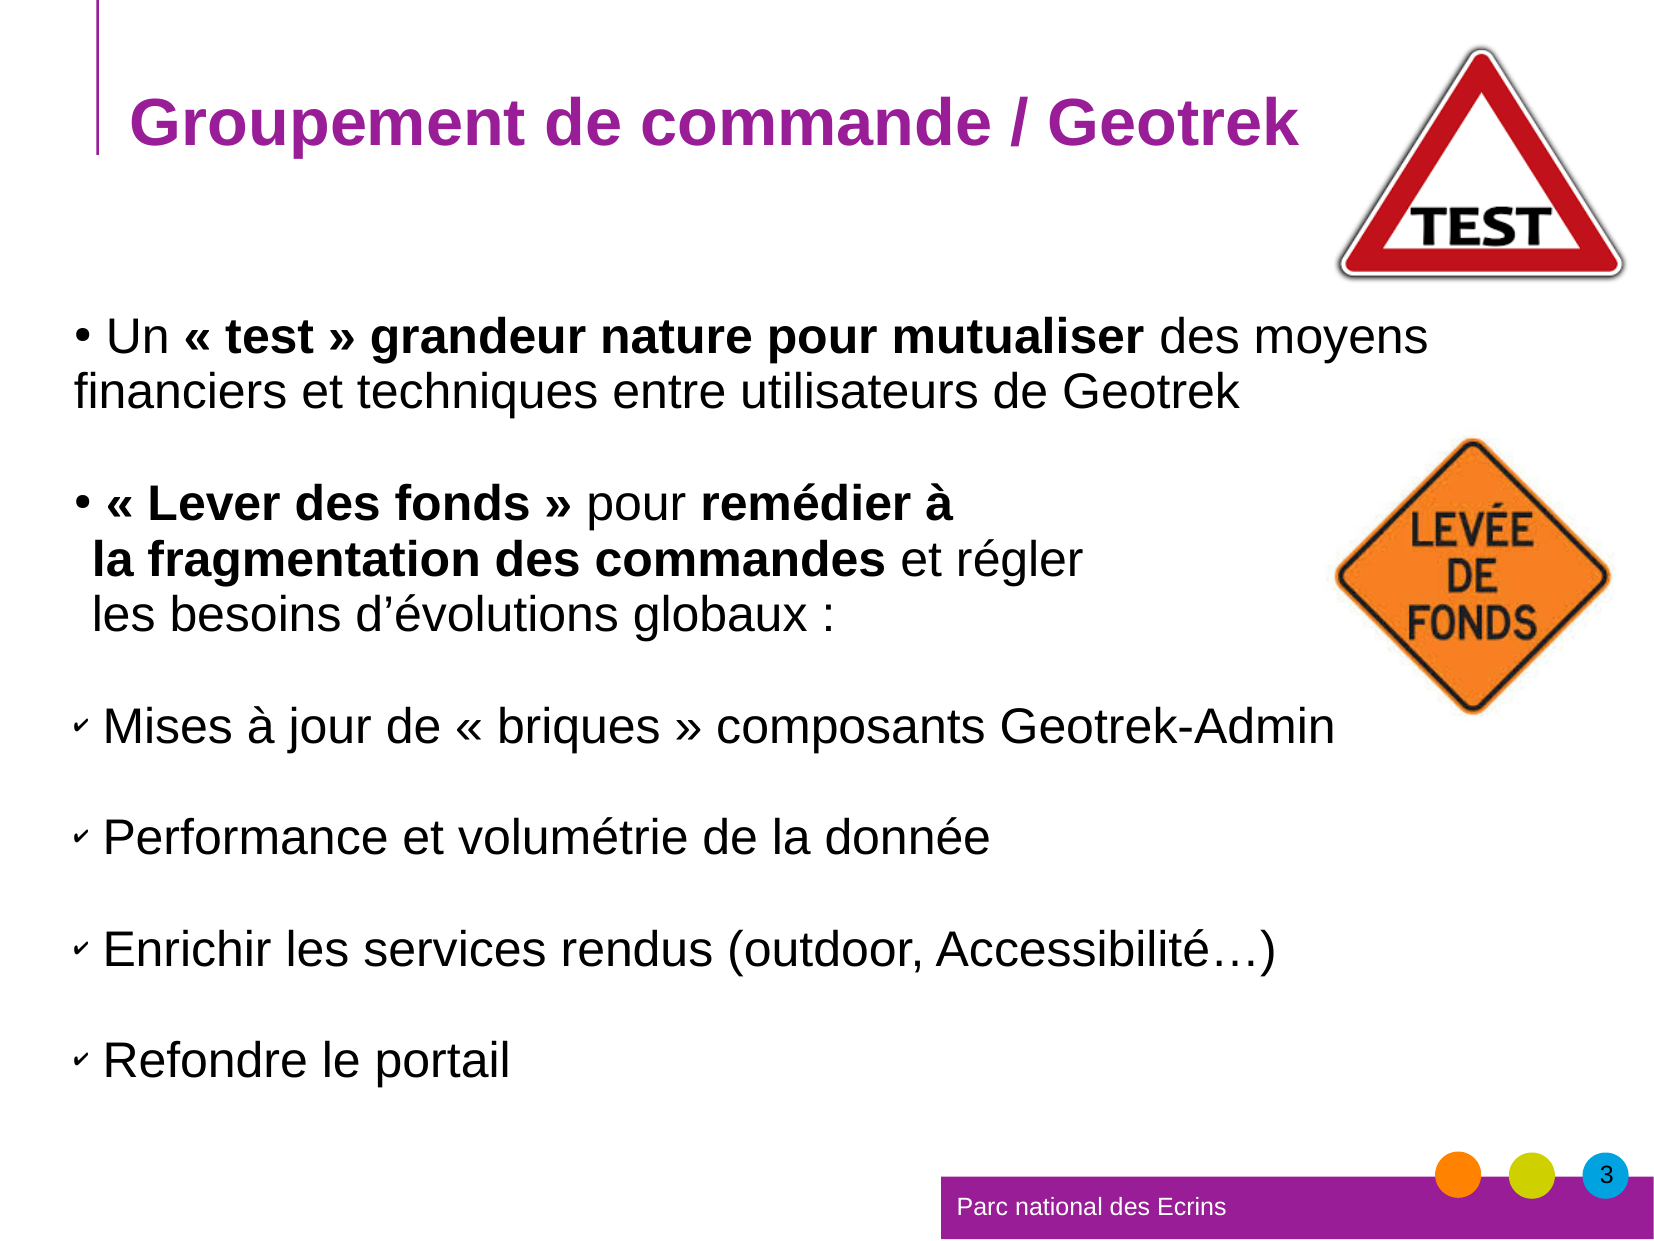

# Groupement de commande / Geotrek
 Un « test » grandeur nature pour mutualiser des moyens financiers et techniques entre utilisateurs de Geotrek
 « Lever des fonds » pour remédier à
la fragmentation des commandes et régler
les besoins d’évolutions globaux :
 Mises à jour de « briques » composants Geotrek-Admin
 Performance et volumétrie de la donnée
 Enrichir les services rendus (outdoor, Accessibilité…)
 Refondre le portail